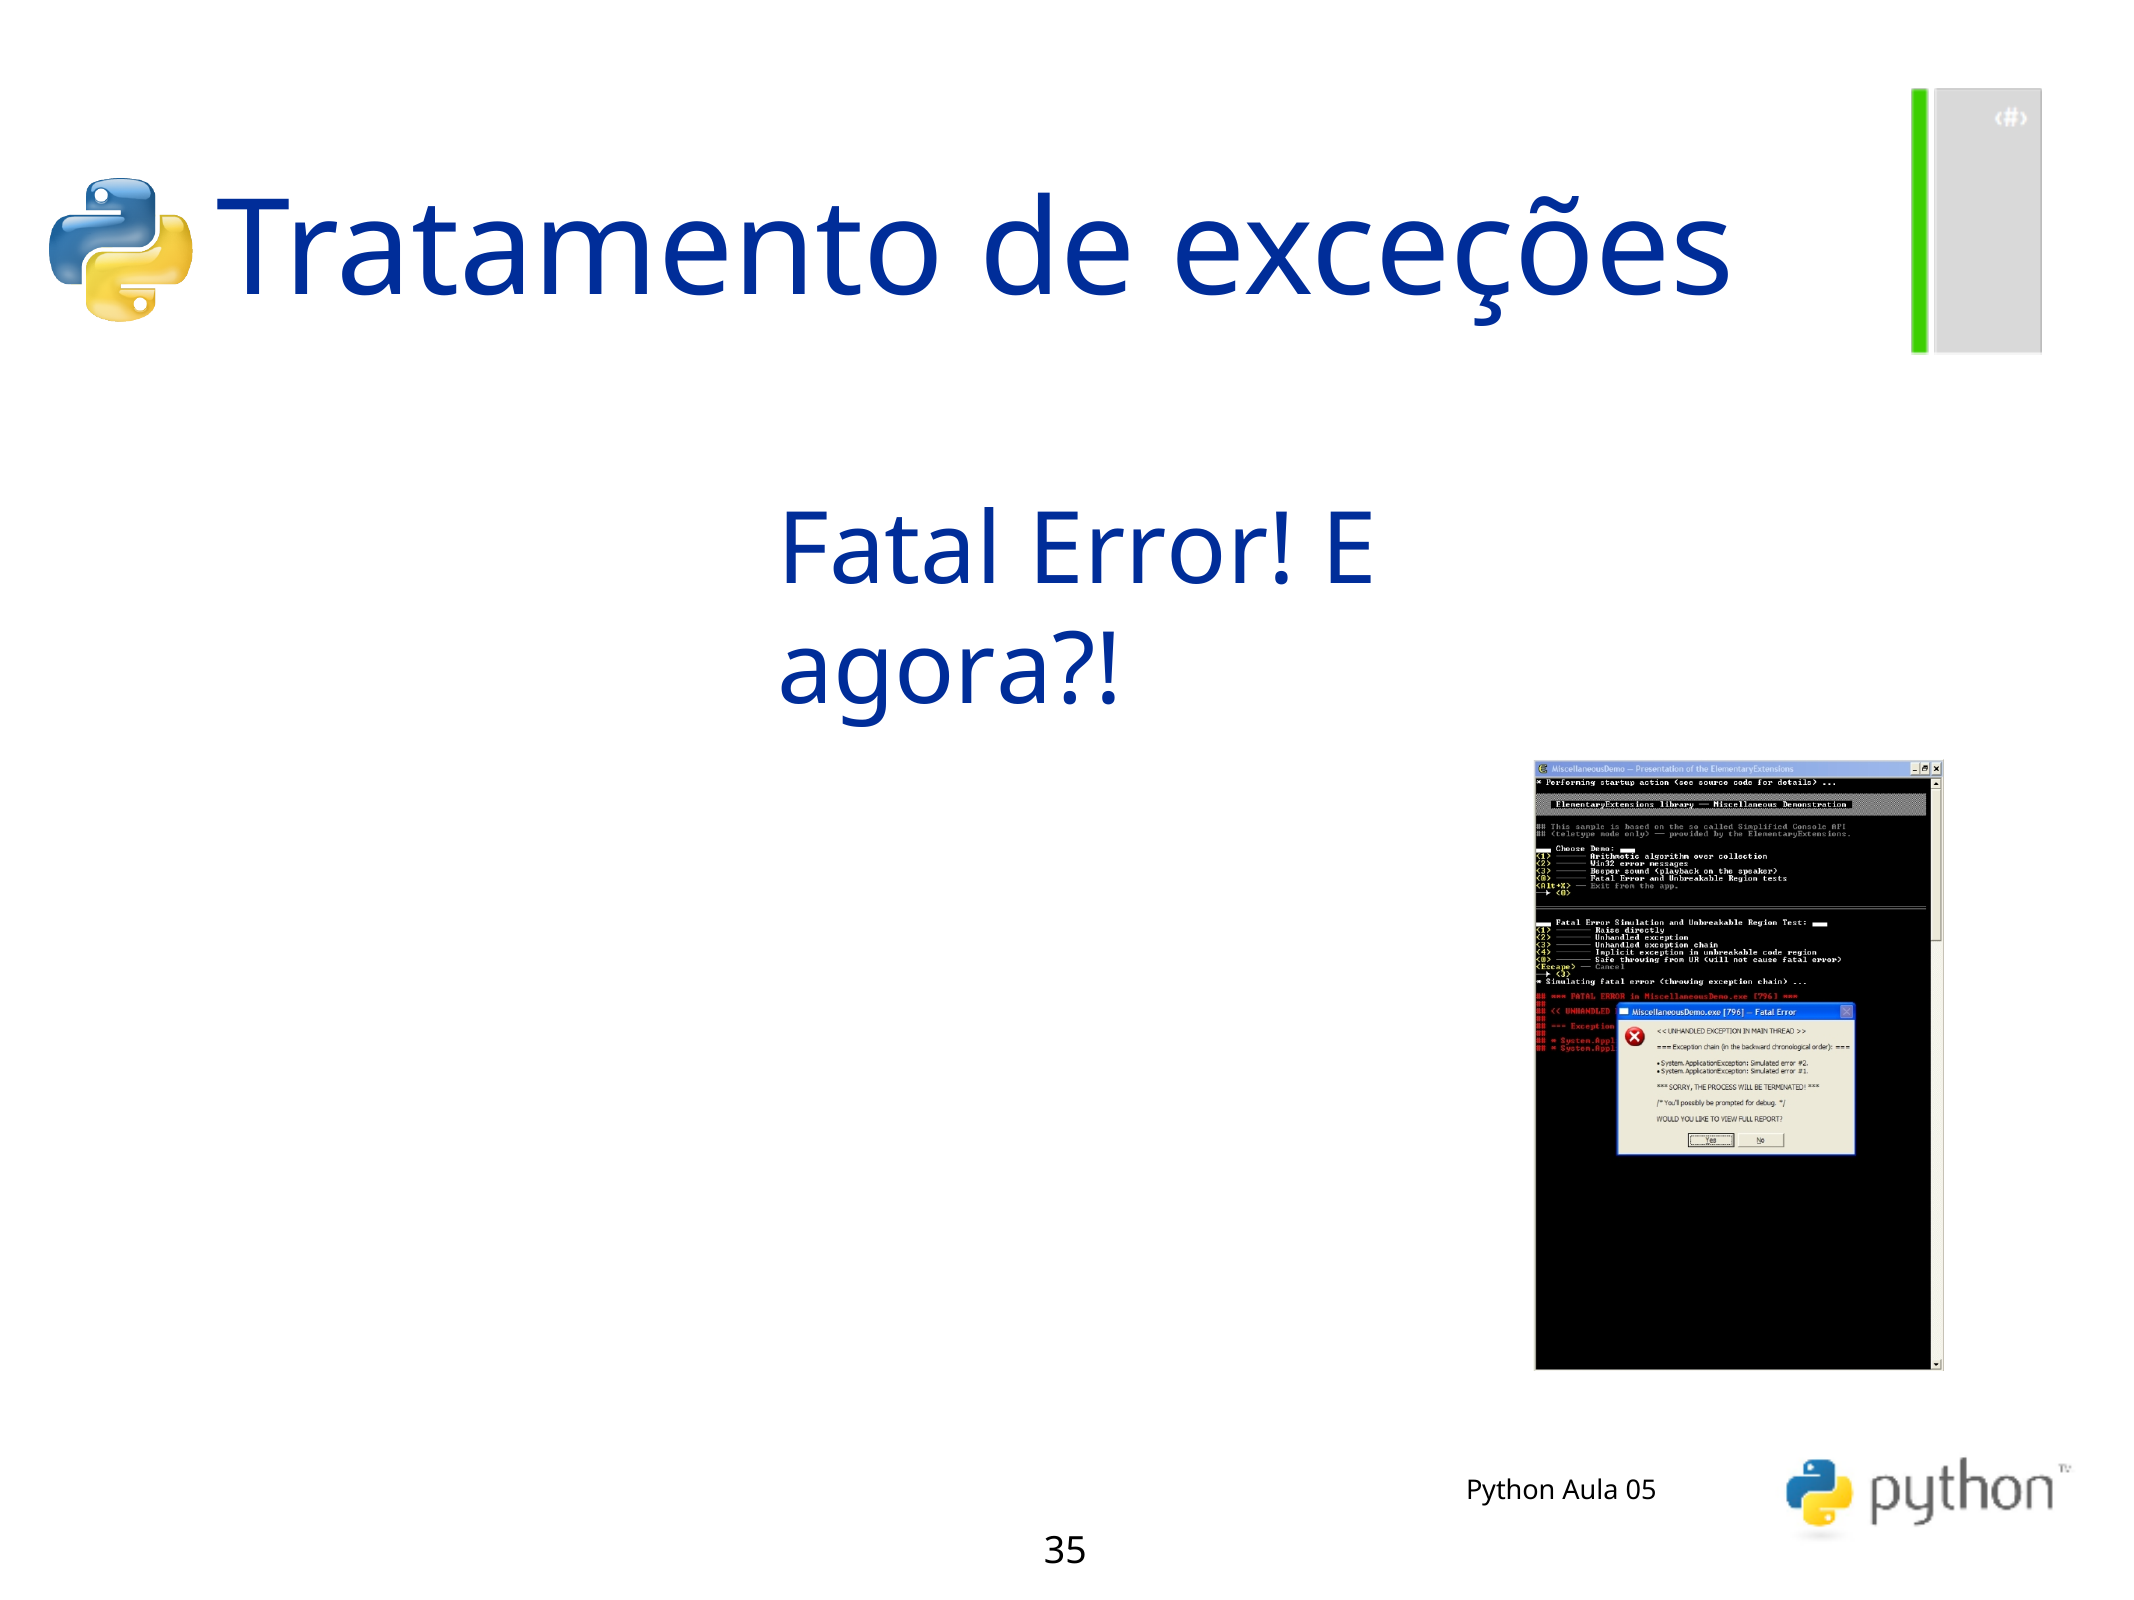

# Tratamento de exceções
Fatal Error! E agora?!
Python Aula 05